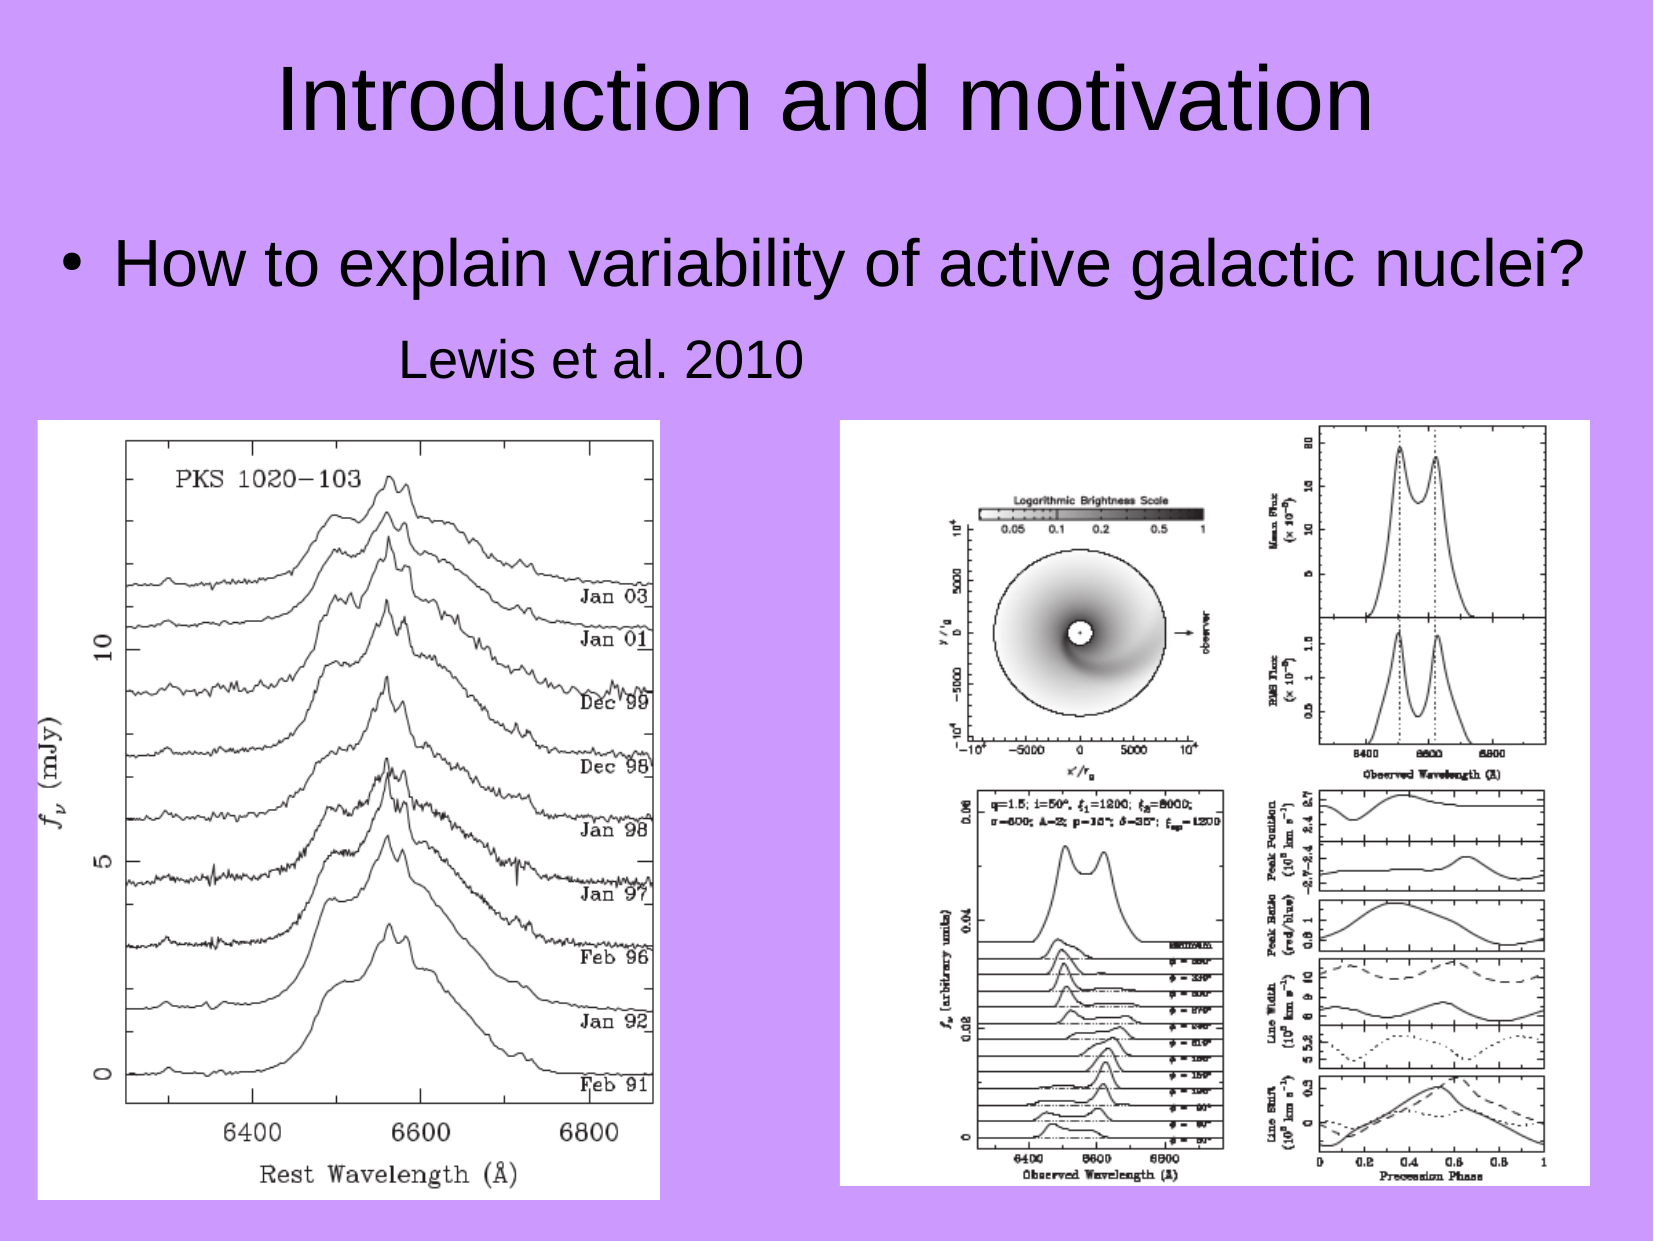

# Introduction and motivation
How to explain variability of active galactic nuclei?
 Lewis et al. 2010